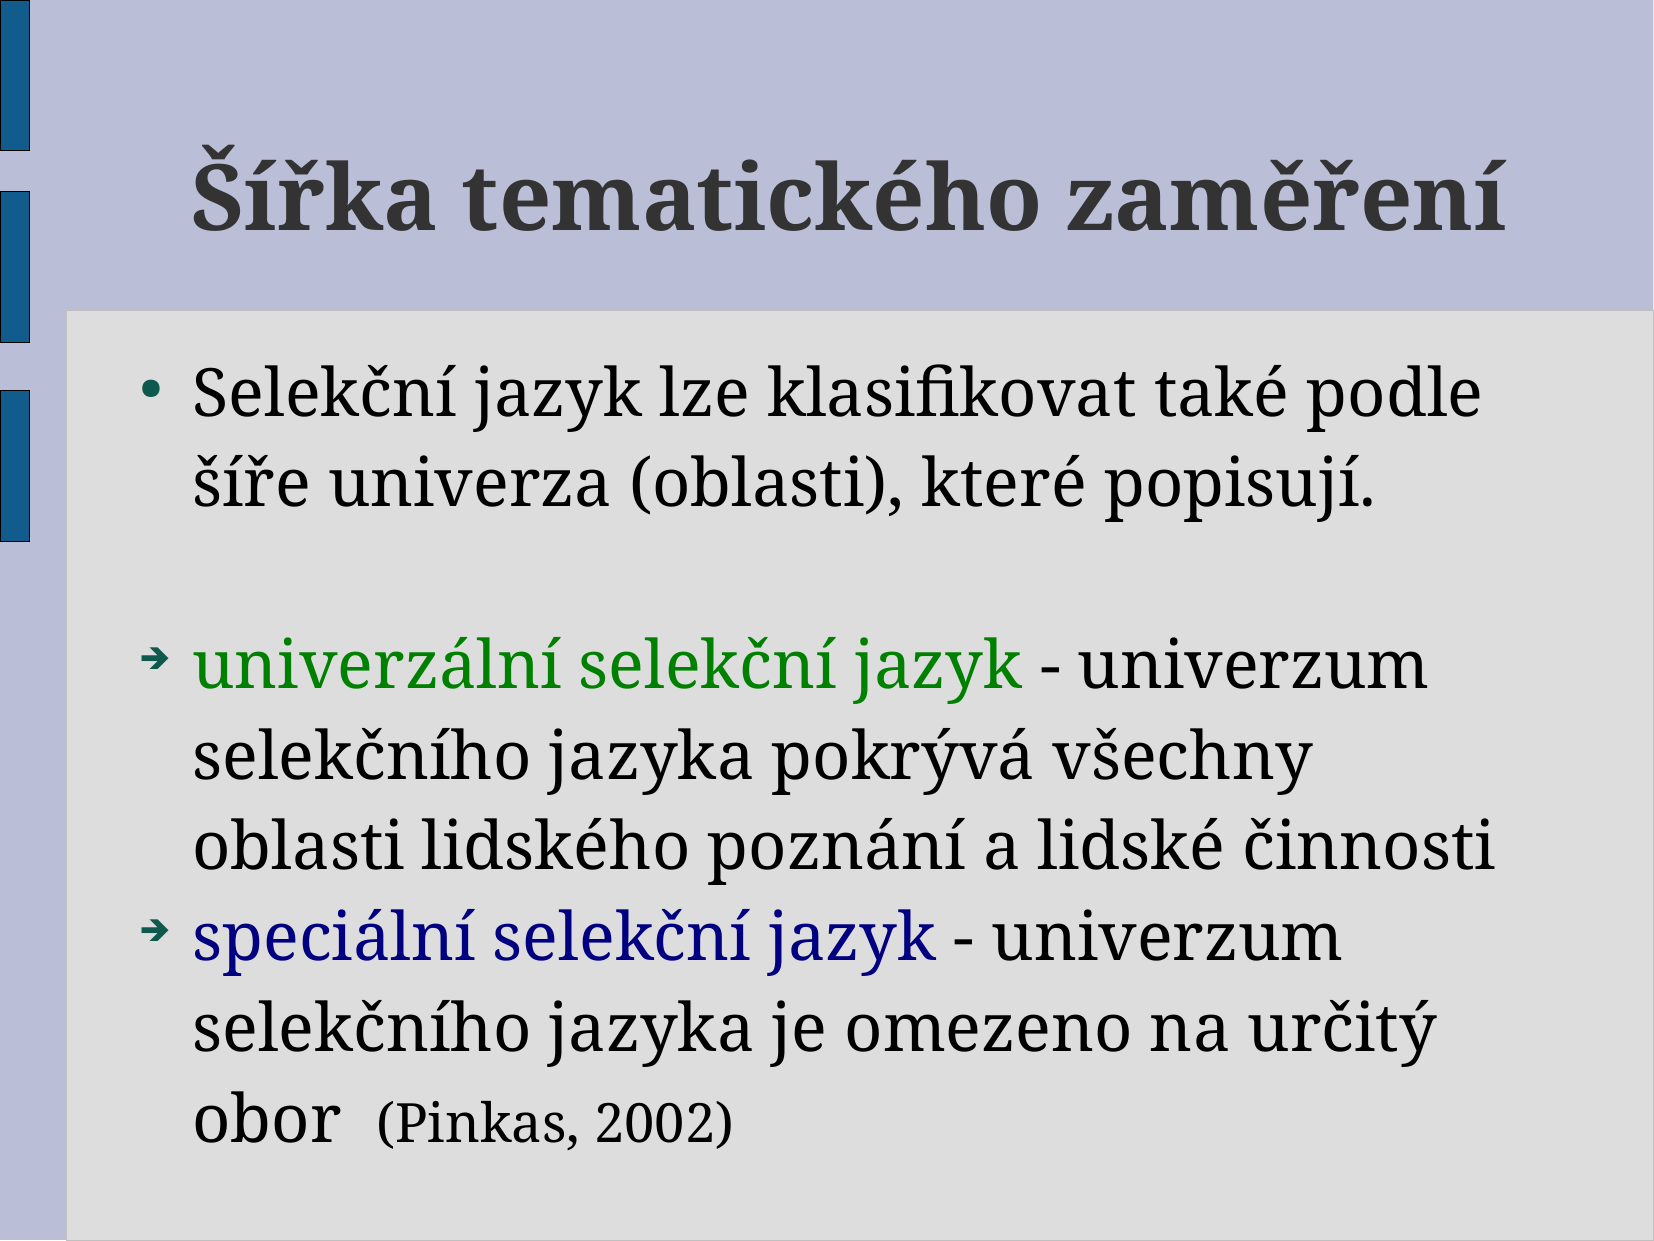

# Šířka tematického zaměření
Selekční jazyk lze klasifikovat také podle šíře univerza (oblasti), které popisují.
univerzální selekční jazyk - univerzum selekčního jazyka pokrývá všechny oblasti lidského poznání a lidské činnosti
speciální selekční jazyk - univerzum selekčního jazyka je omezeno na určitý obor (Pinkas, 2002)